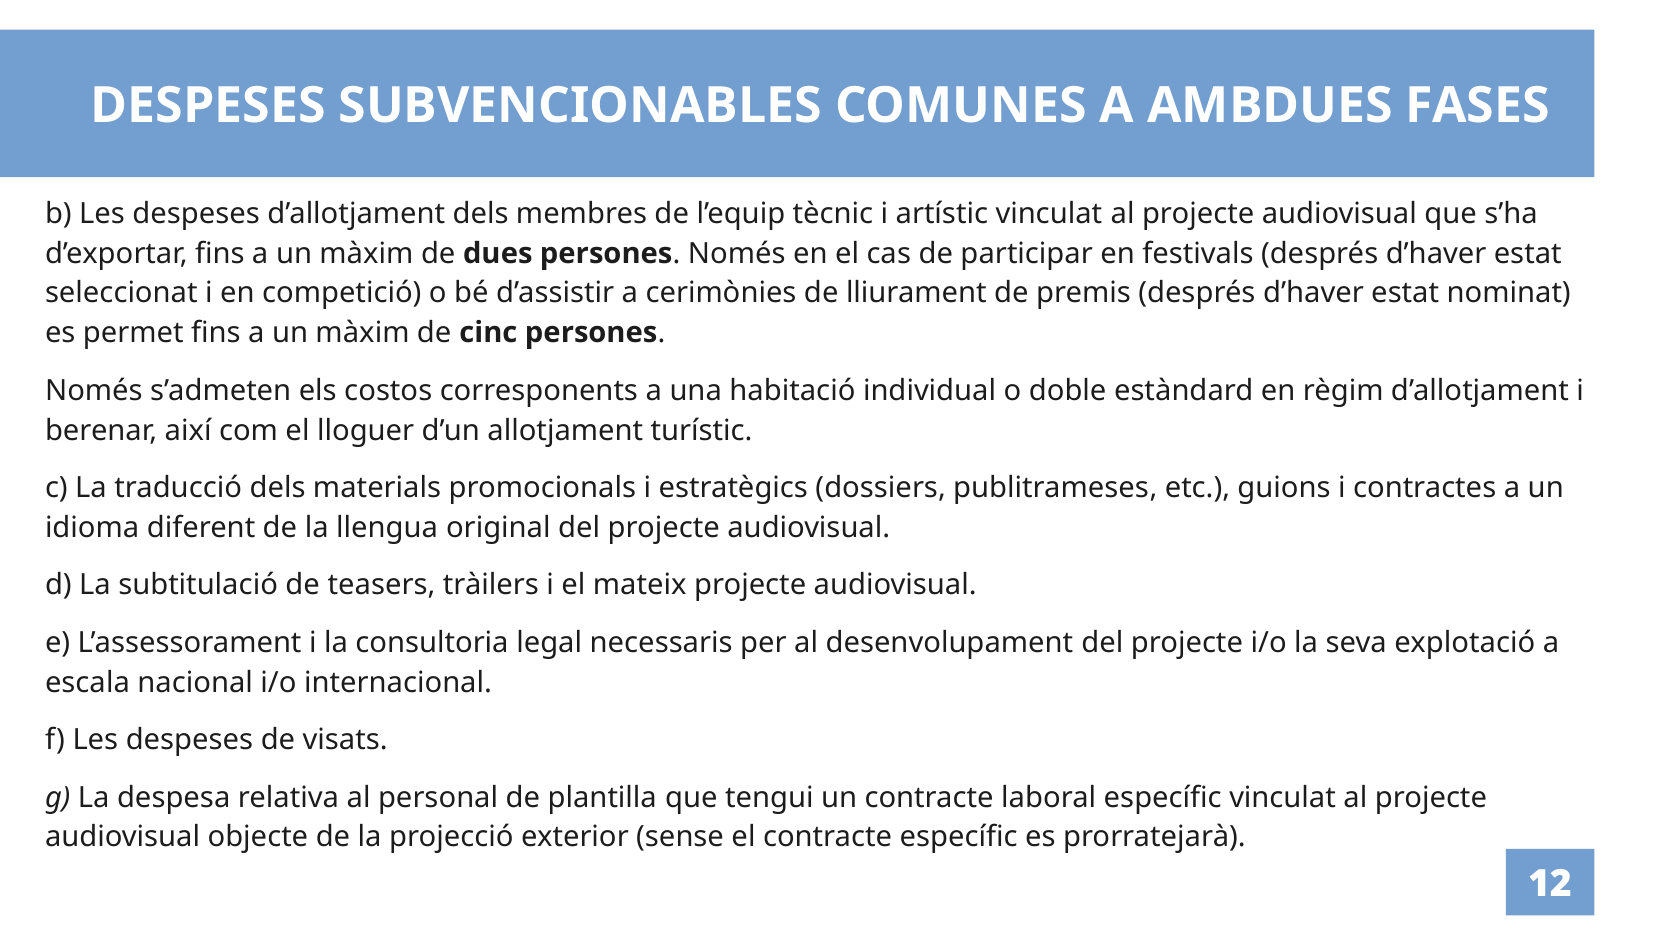

# DESPESES SUBVENCIONABLES COMUNES A AMBDUES FASES
b) Les despeses d’allotjament dels membres de l’equip tècnic i artístic vinculat al projecte audiovisual que s’ha d’exportar, fins a un màxim de dues persones. Només en el cas de participar en festivals (després d’haver estat seleccionat i en competició) o bé d’assistir a cerimònies de lliurament de premis (després d’haver estat nominat) es permet fins a un màxim de cinc persones.
Només s’admeten els costos corresponents a una habitació individual o doble estàndard en règim d’allotjament i berenar, així com el lloguer d’un allotjament turístic.
c) La traducció dels materials promocionals i estratègics (dossiers, publitrameses, etc.), guions i contractes a un idioma diferent de la llengua original del projecte audiovisual.
d) La subtitulació de teasers, tràilers i el mateix projecte audiovisual.
e) L’assessorament i la consultoria legal necessaris per al desenvolupament del projecte i/o la seva explotació a escala nacional i/o internacional.
f) Les despeses de visats.
g) La despesa relativa al personal de plantilla que tengui un contracte laboral específic vinculat al projecte audiovisual objecte de la projecció exterior (sense el contracte específic es prorratejarà).
12